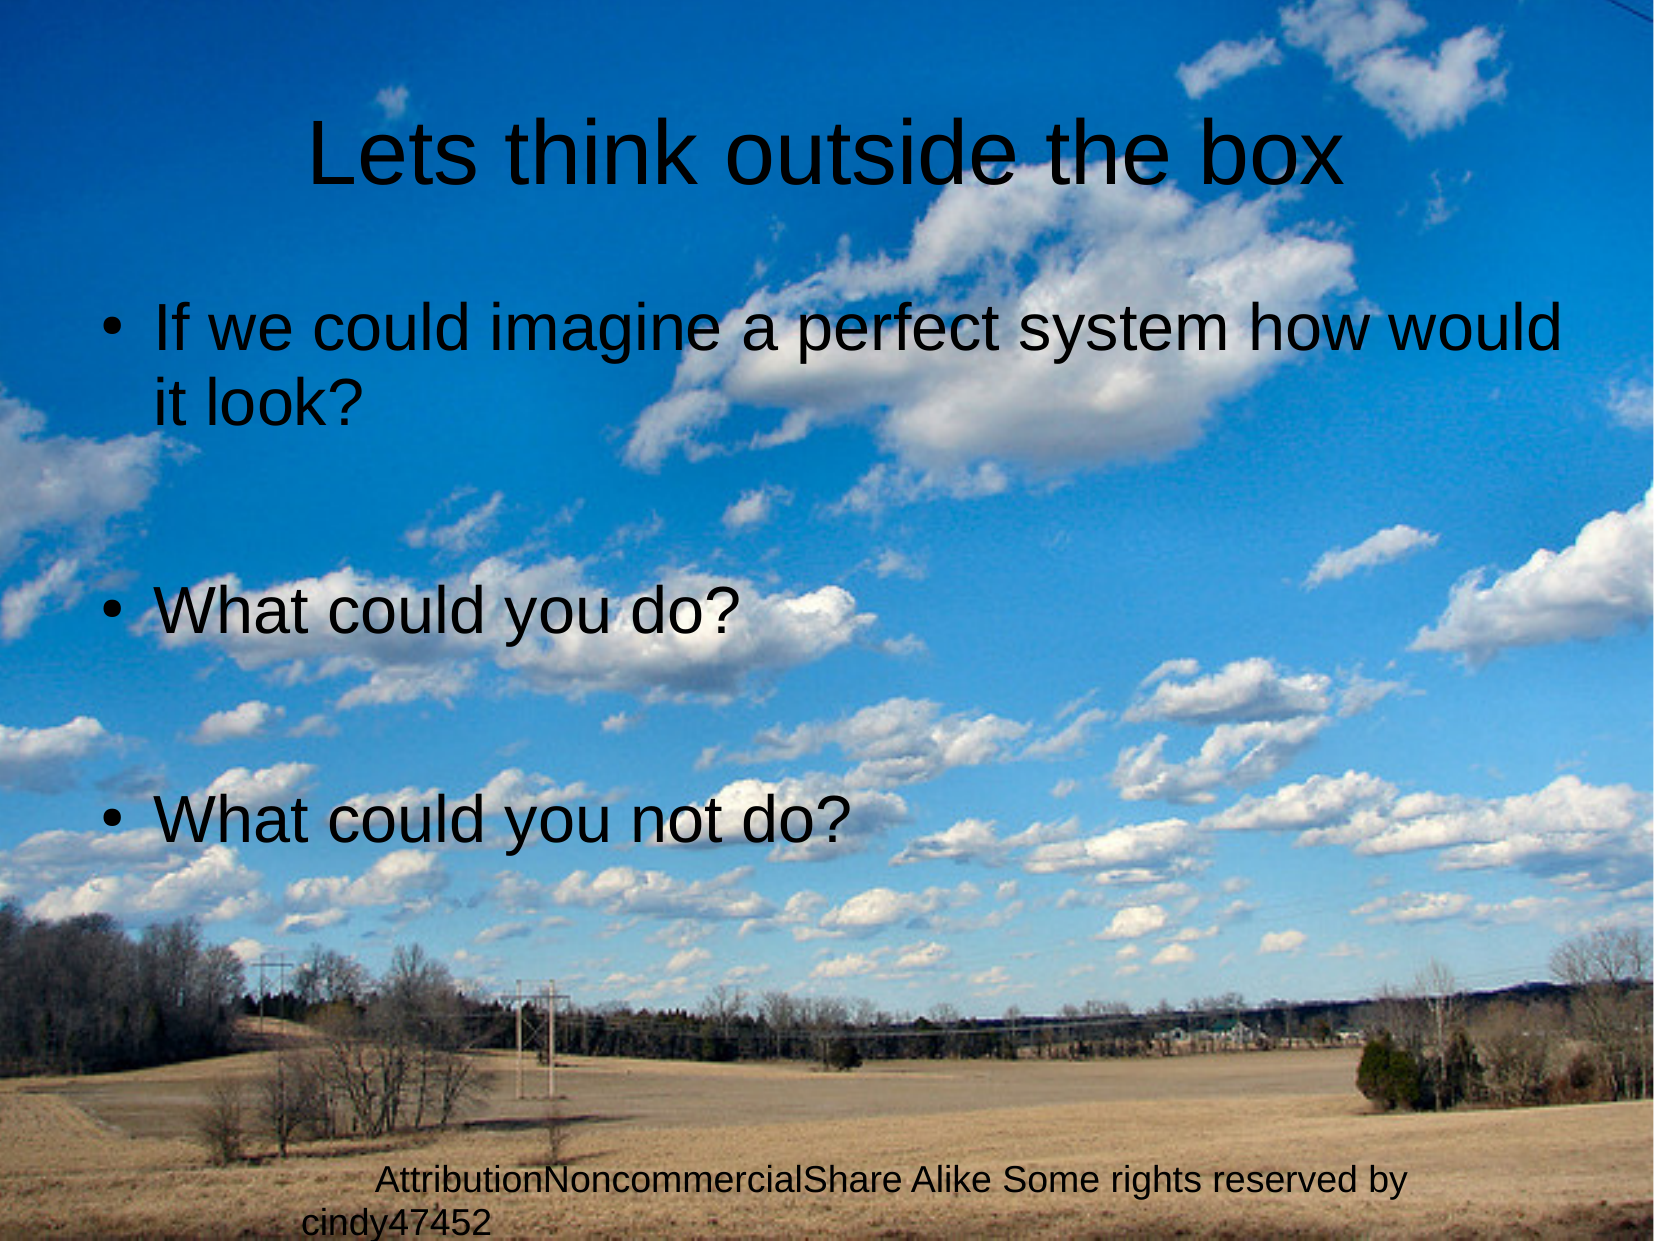

# Lets think outside the box
If we could imagine a perfect system how would it look?
What could you do?
What could you not do?
	AttributionNoncommercialShare Alike Some rights reserved by cindy47452